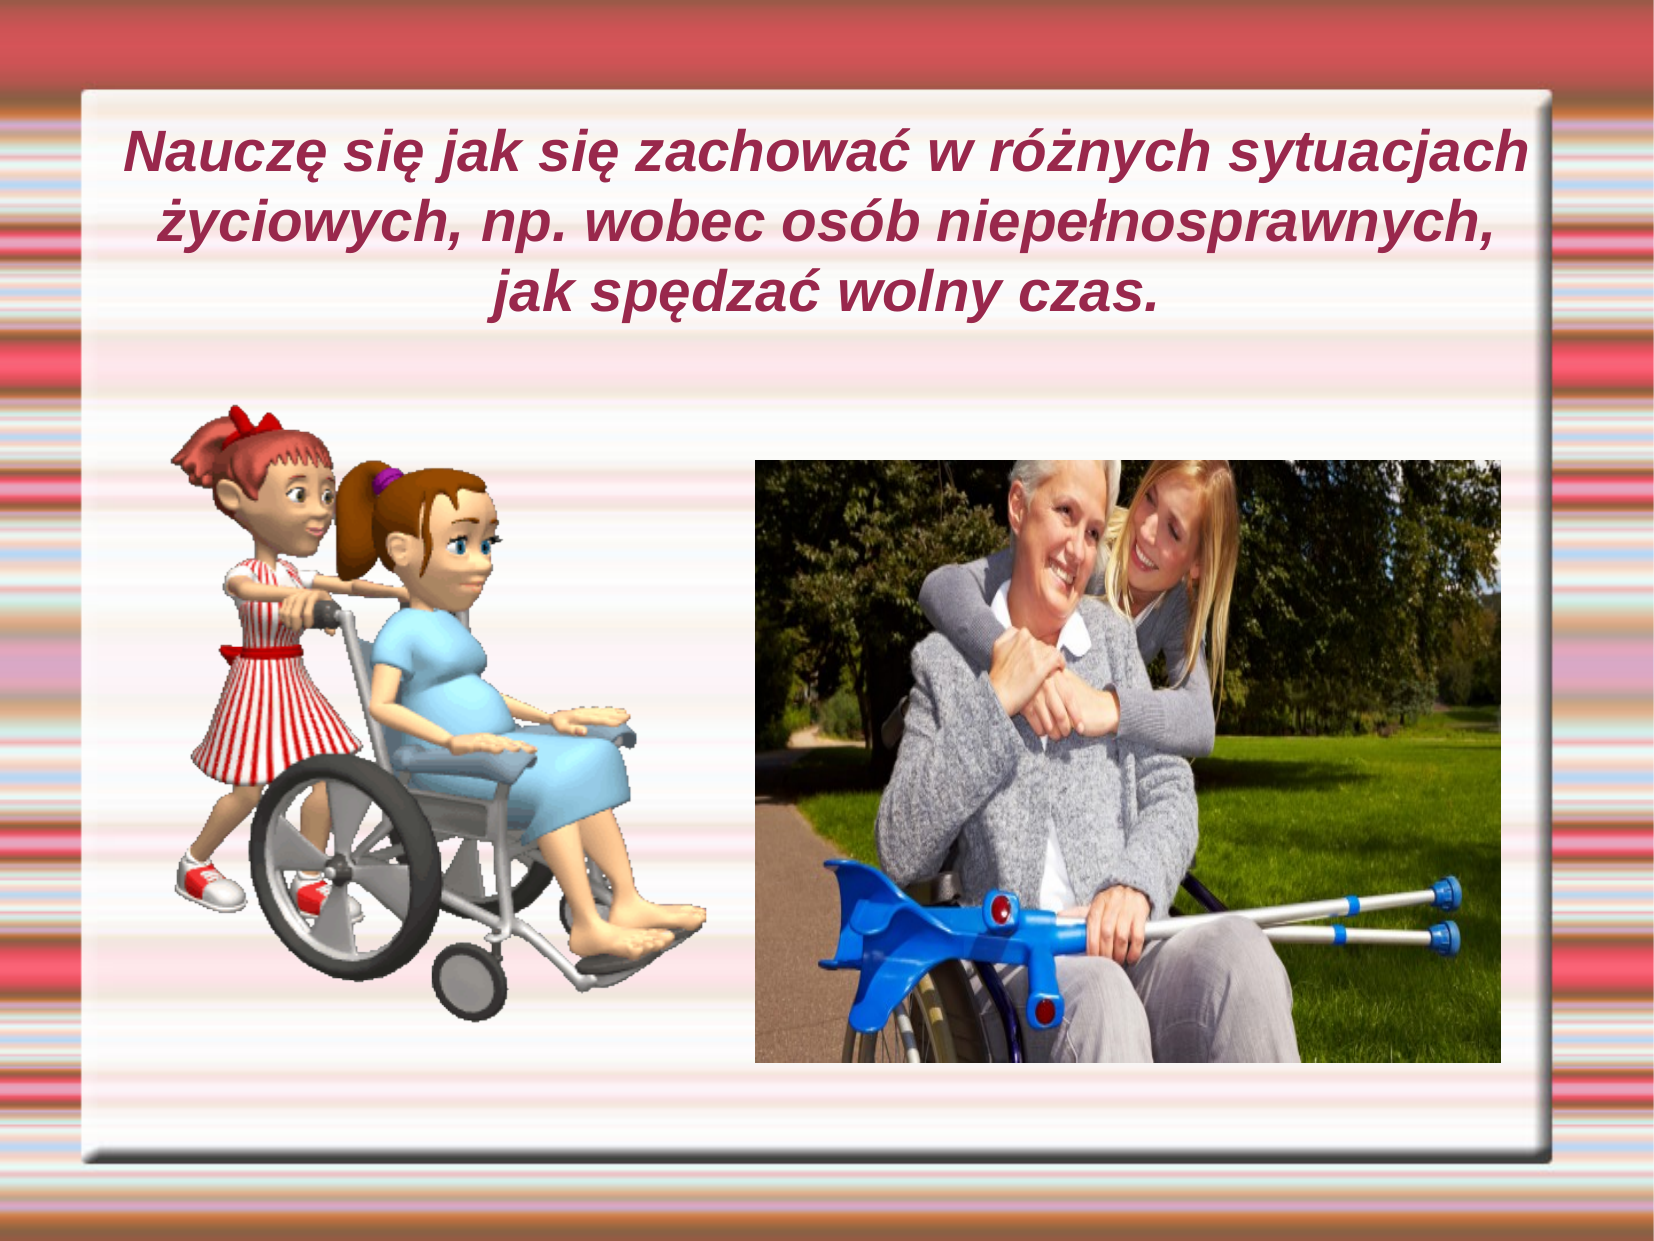

# Nauczę się jak się zachować w różnych sytuacjach życiowych, np. wobec osób niepełnosprawnych, jak spędzać wolny czas.